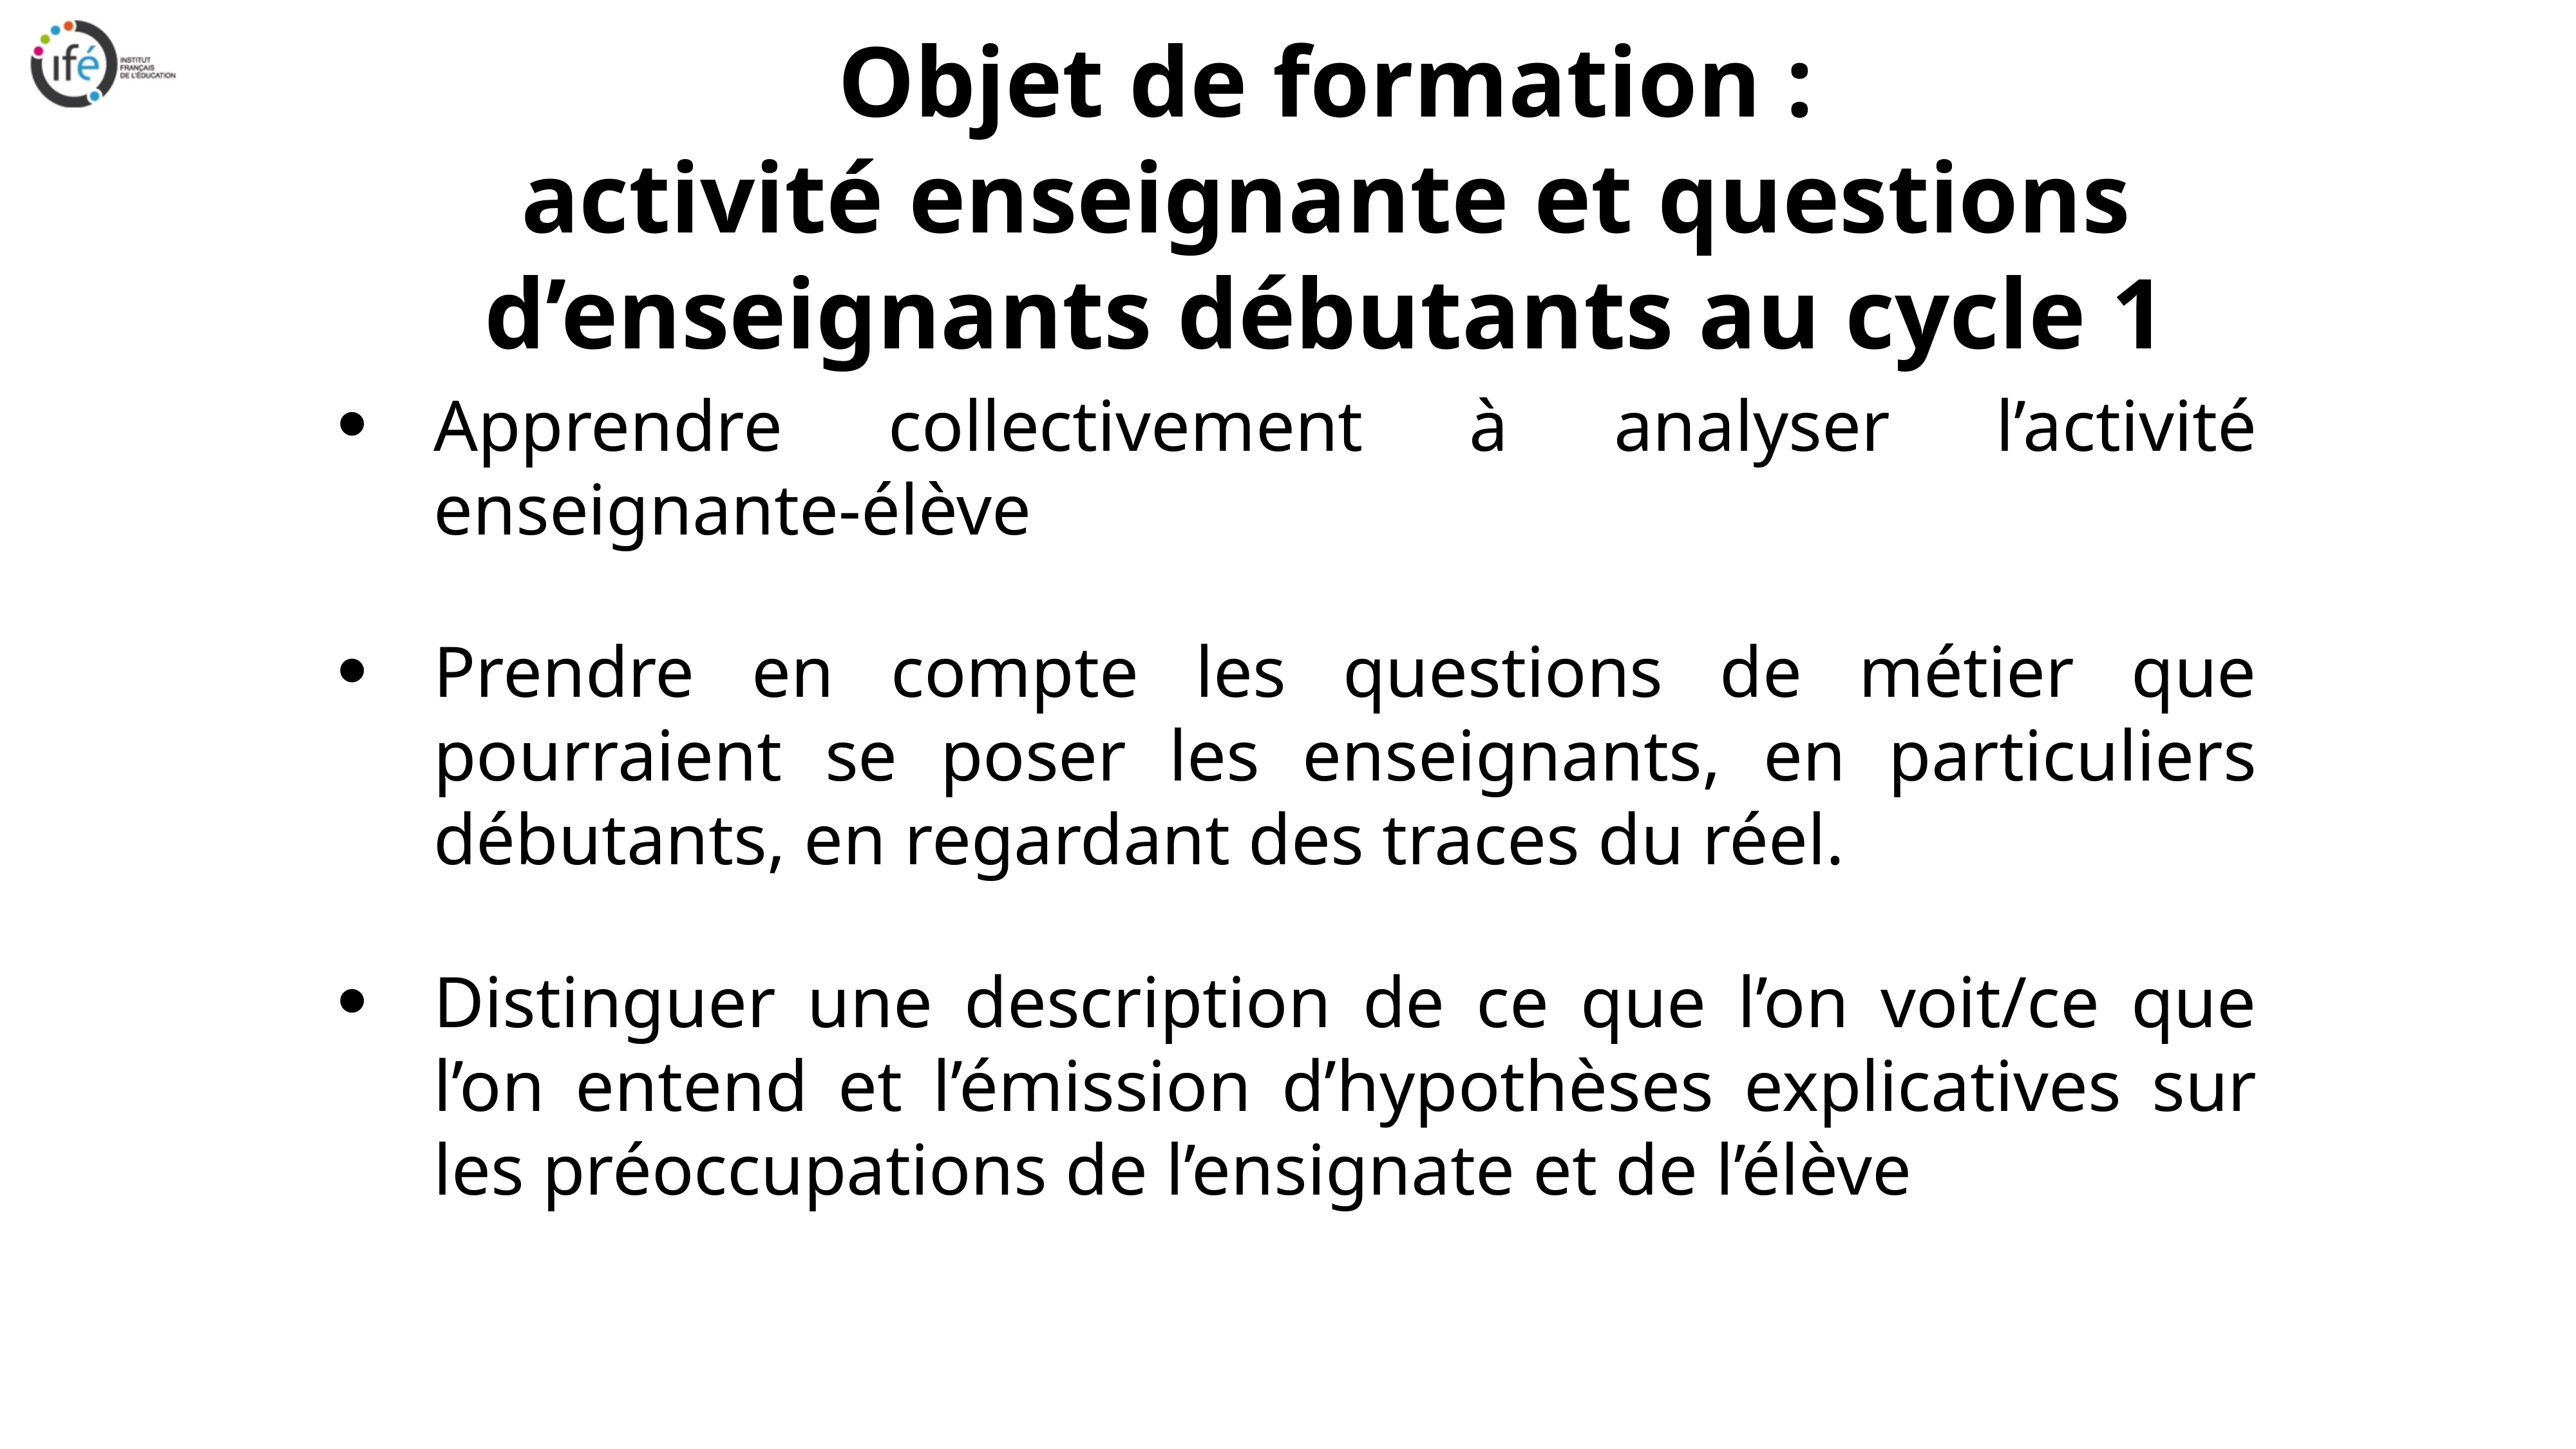

# Objet de formation : activité enseignante et questions d’enseignants débutants au cycle 1
Apprendre collectivement à analyser l’activité enseignante-élève
Prendre en compte les questions de métier que pourraient se poser les enseignants, en particuliers débutants, en regardant des traces du réel.
Distinguer une description de ce que l’on voit/ce que l’on entend et l’émission d’hypothèses explicatives sur les préoccupations de l’ensignate et de l’élève